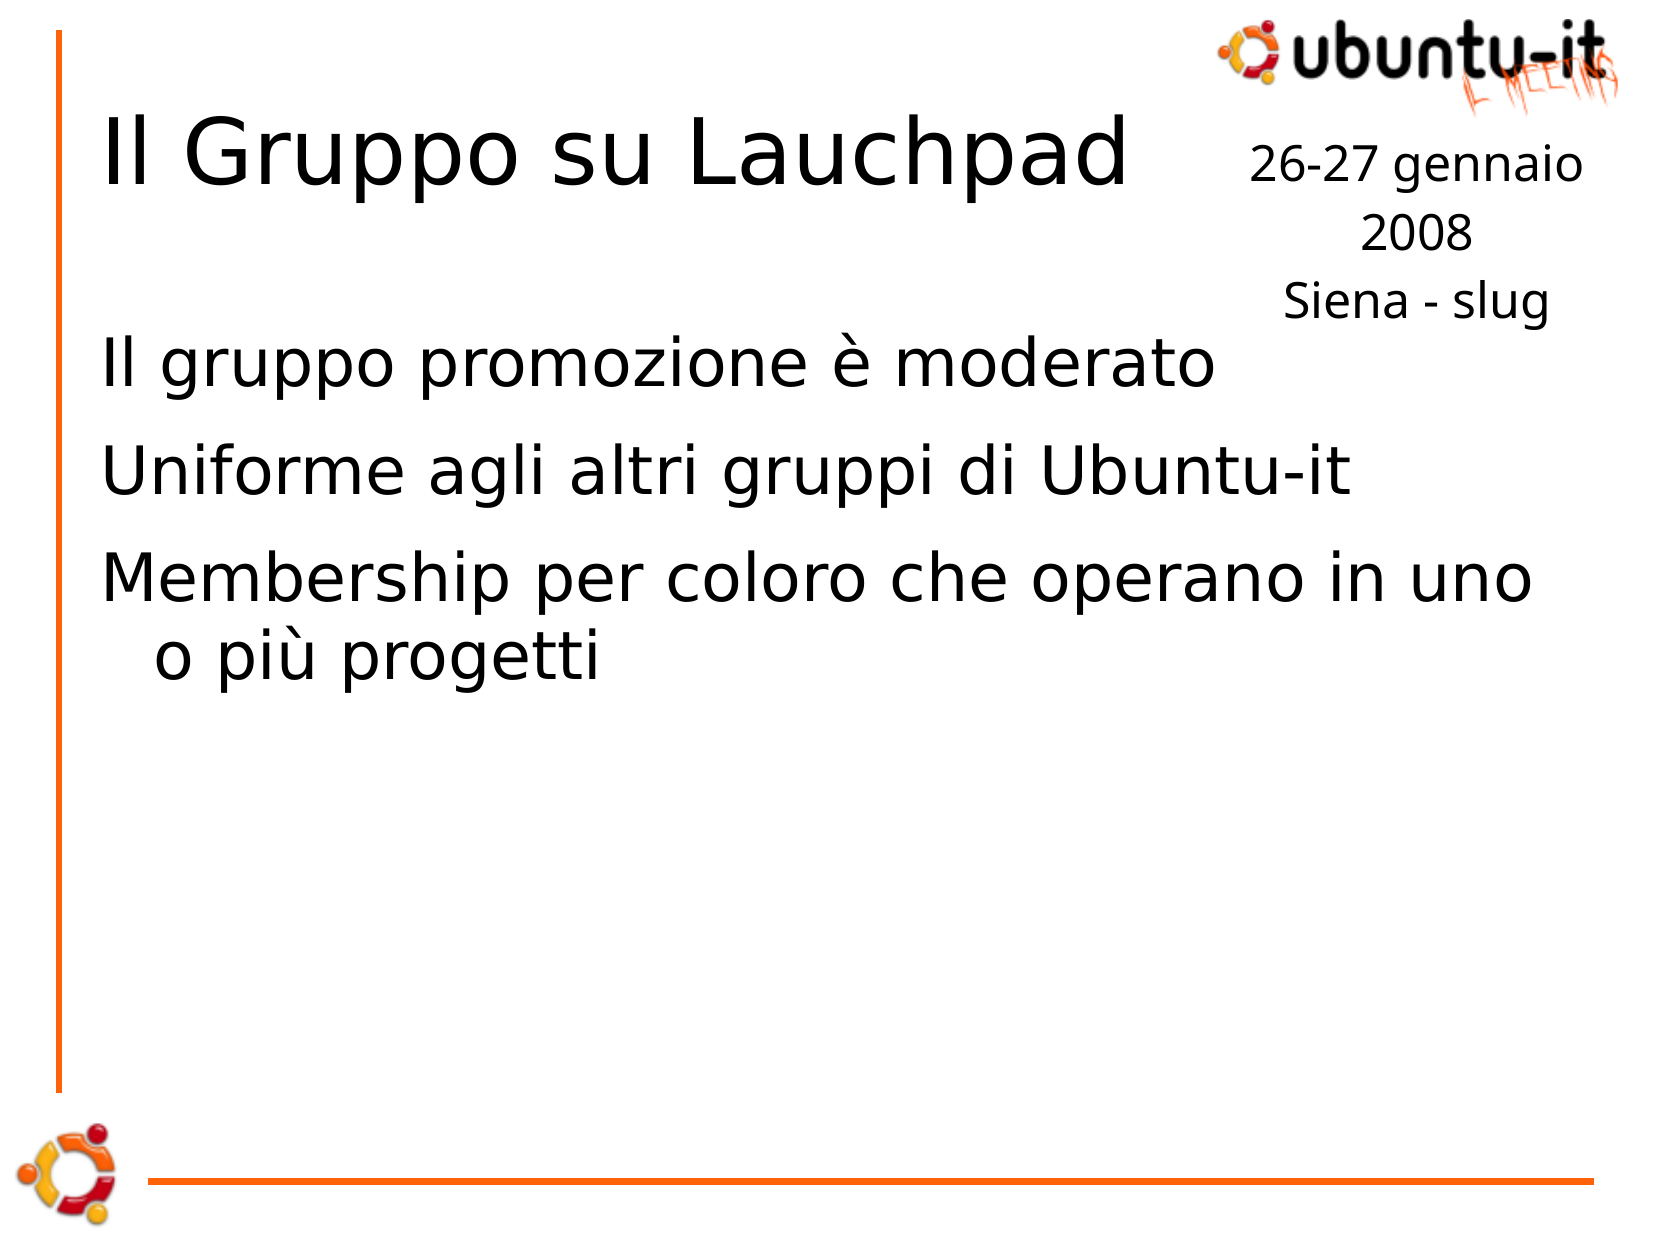

# Il Gruppo su Lauchpad
Il gruppo promozione è moderato
Uniforme agli altri gruppi di Ubuntu-it
Membership per coloro che operano in uno o più progetti